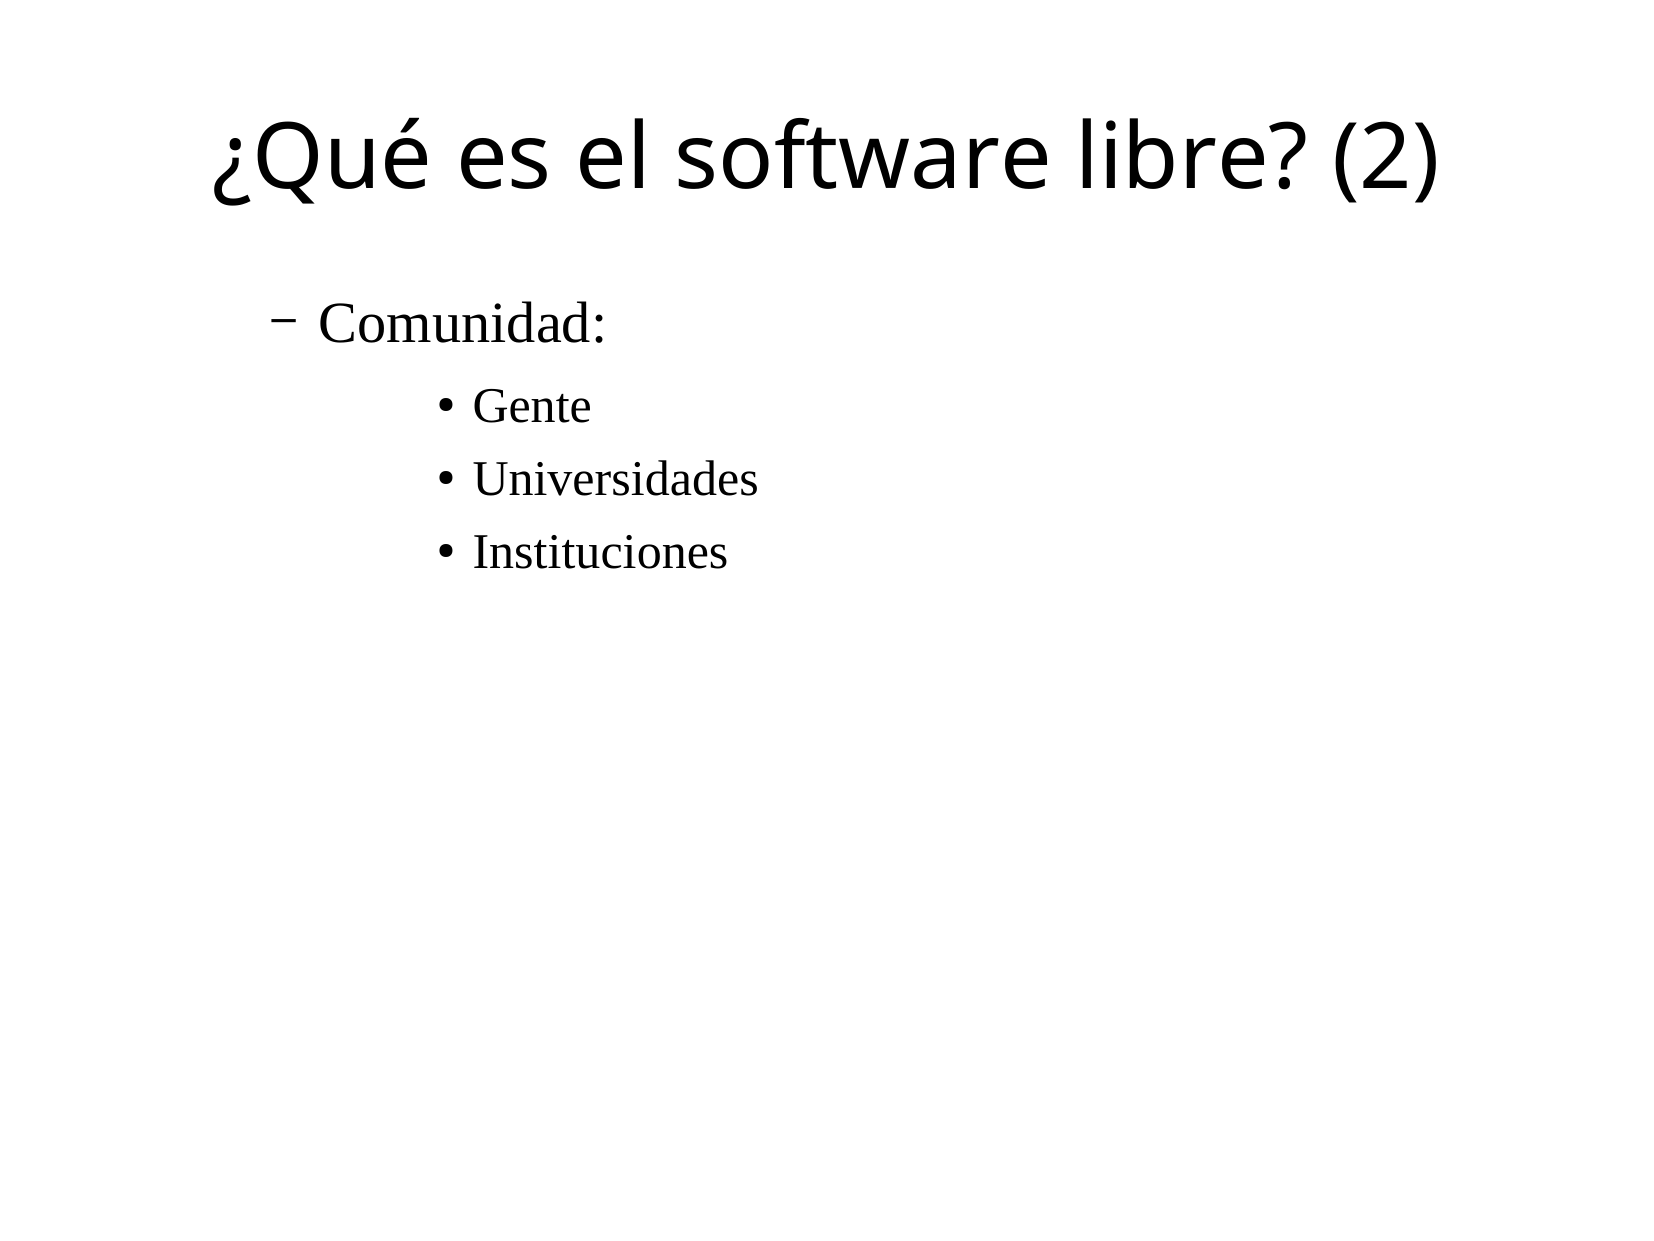

# ¿Qué es el software libre? (2)
Comunidad:
Gente
Universidades
Instituciones